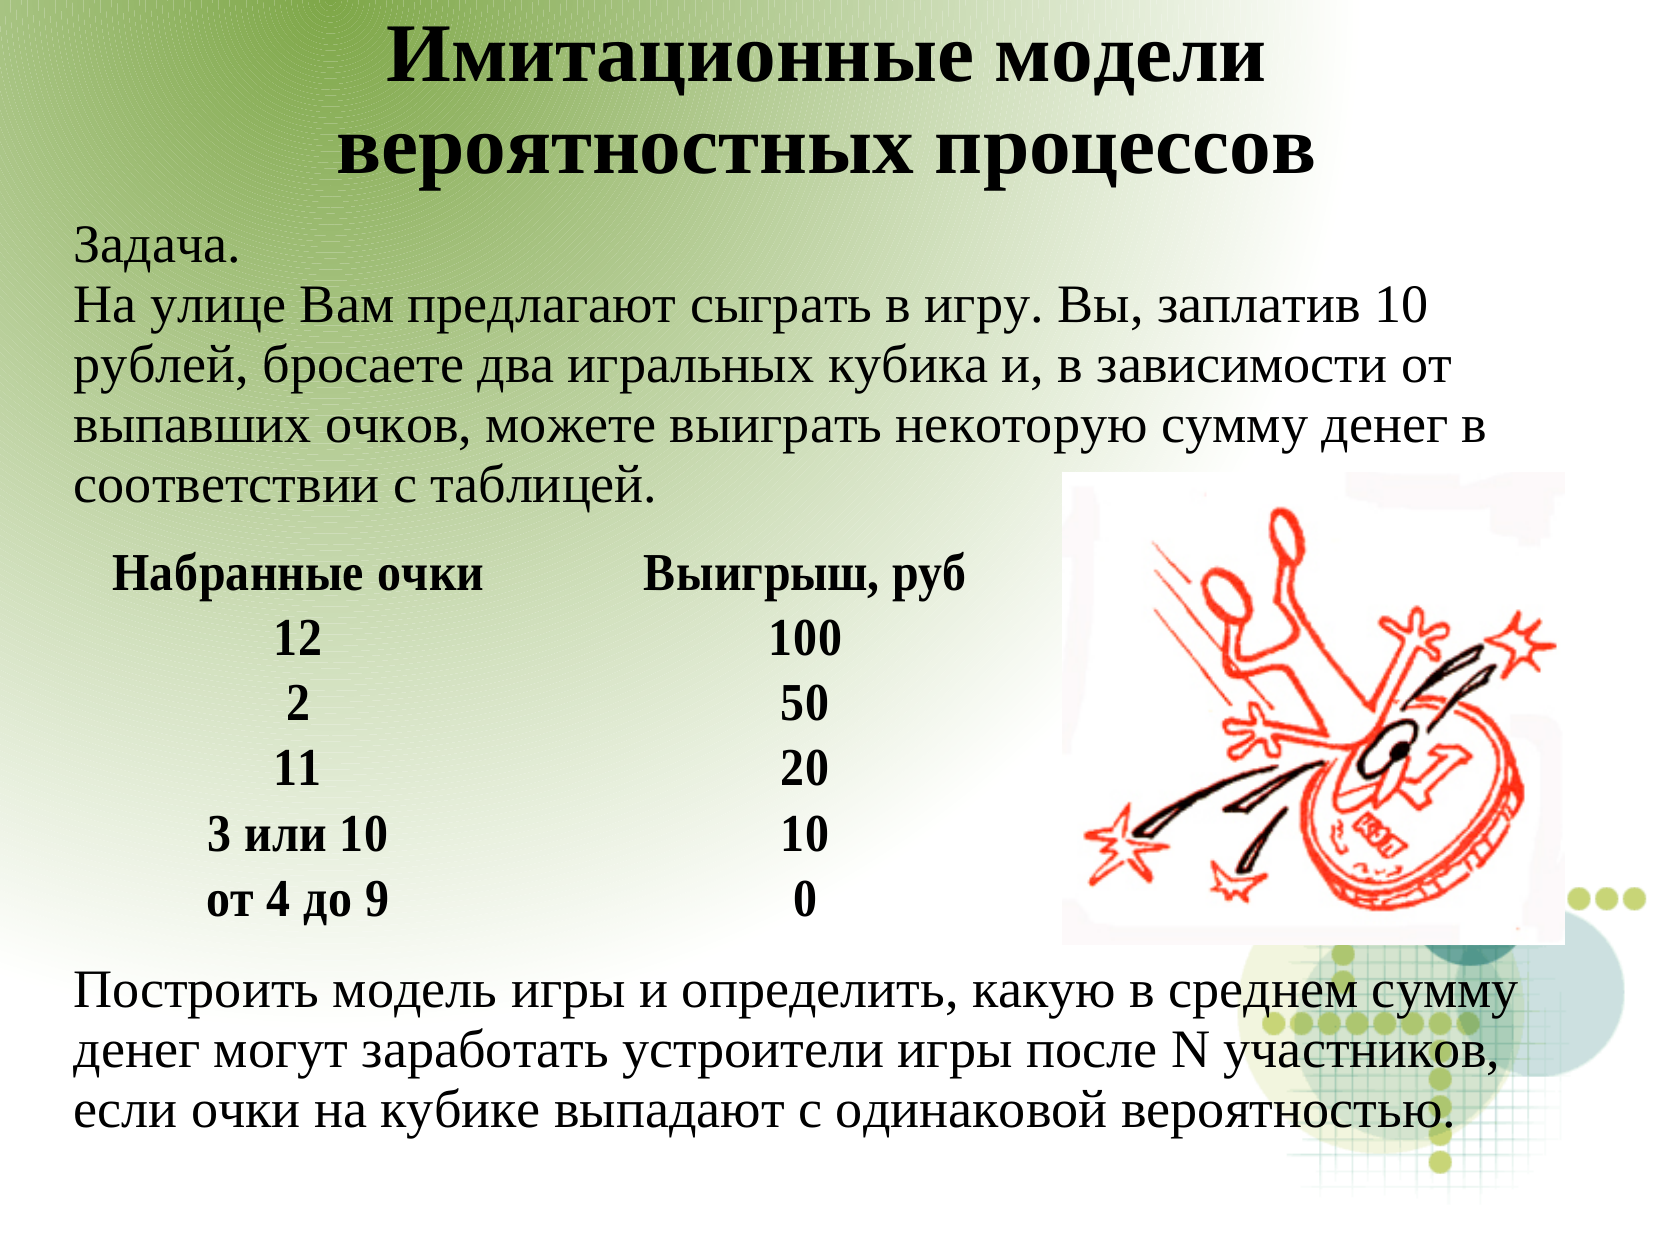

Имитационные модели вероятностных процессов
Задача.
На улице Вам предлагают сыграть в игру. Вы, заплатив 10 рублей, бросаете два игральных кубика и, в зависимости от выпавших очков, можете выиграть некоторую сумму денег в соответствии с таблицей.
Построить модель игры и определить, какую в среднем сумму денег могут заработать устроители игры после N участников, если очки на кубике выпадают с одинаковой вероятностью.